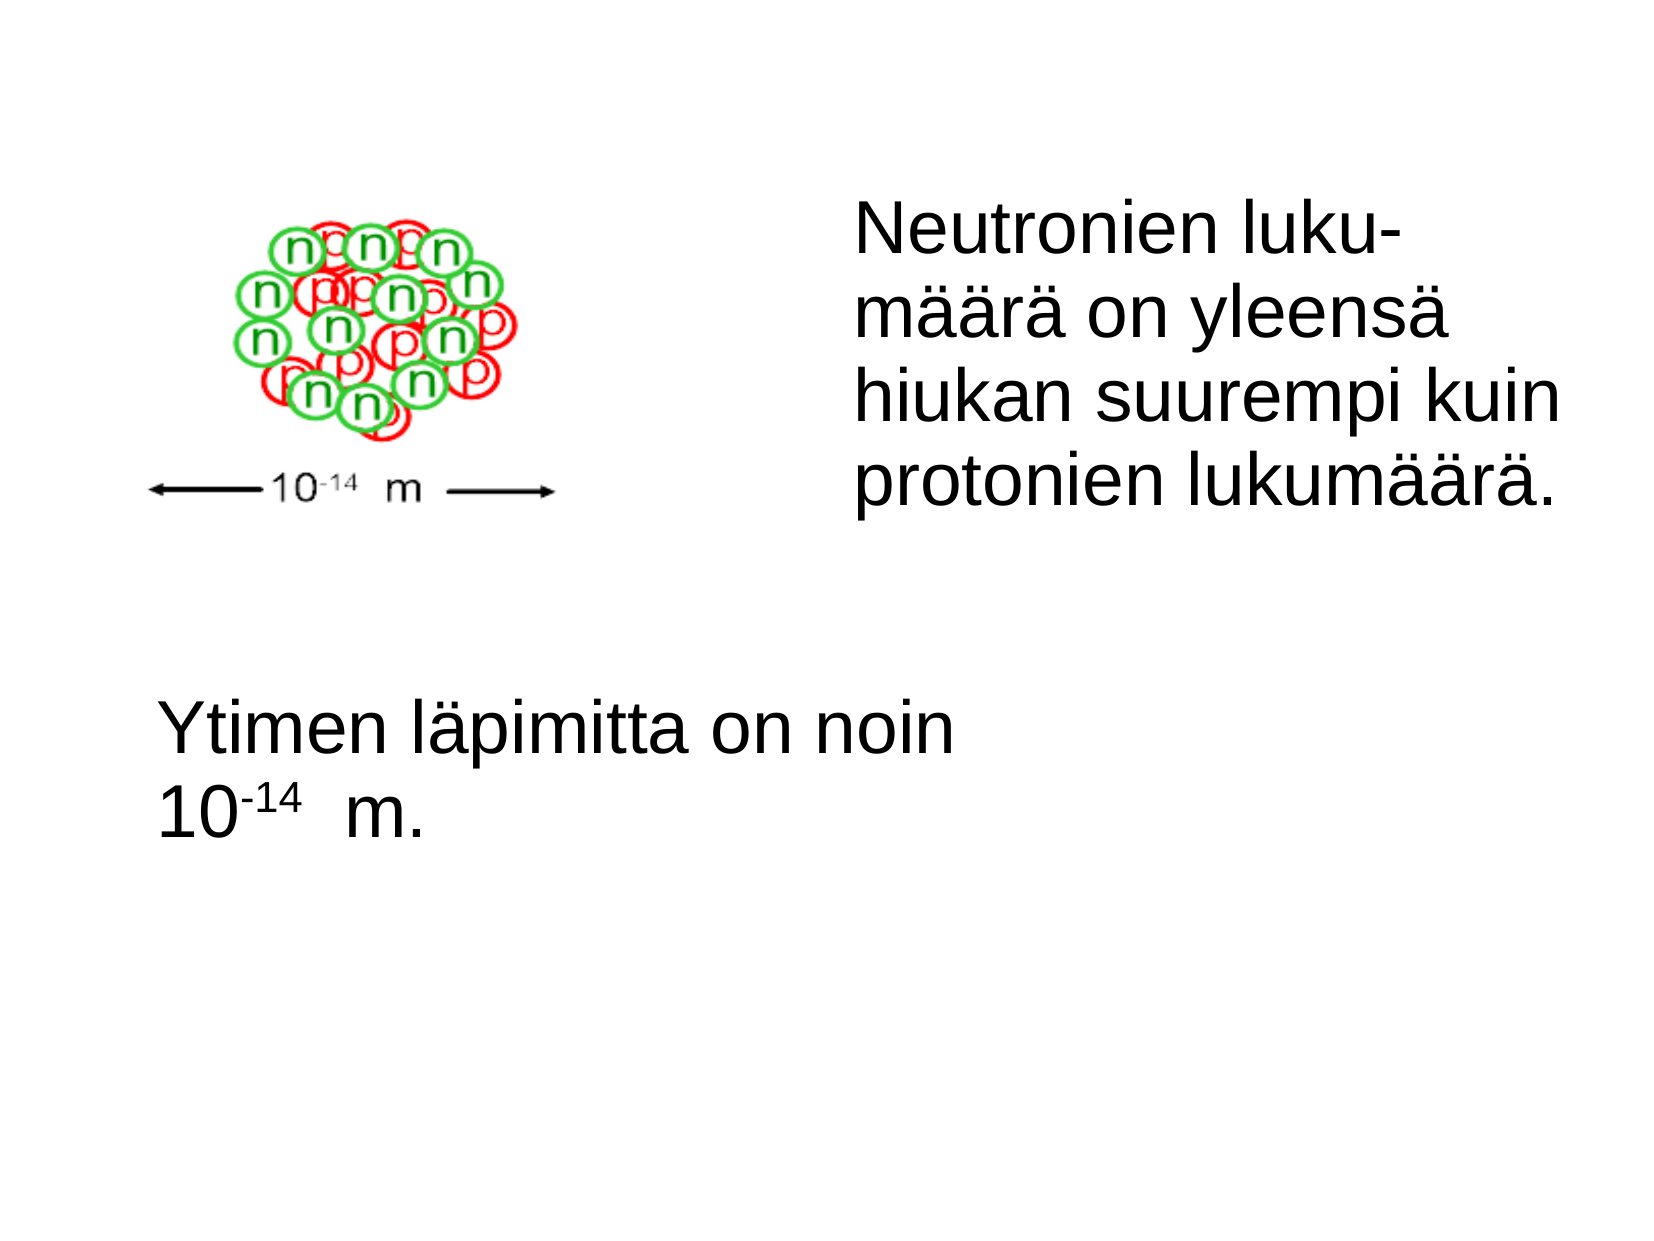

Neutronien luku-määrä on yleensä hiukan suurempi kuin protonien lukumäärä.
Ytimen läpimitta on noin 10-14 m.